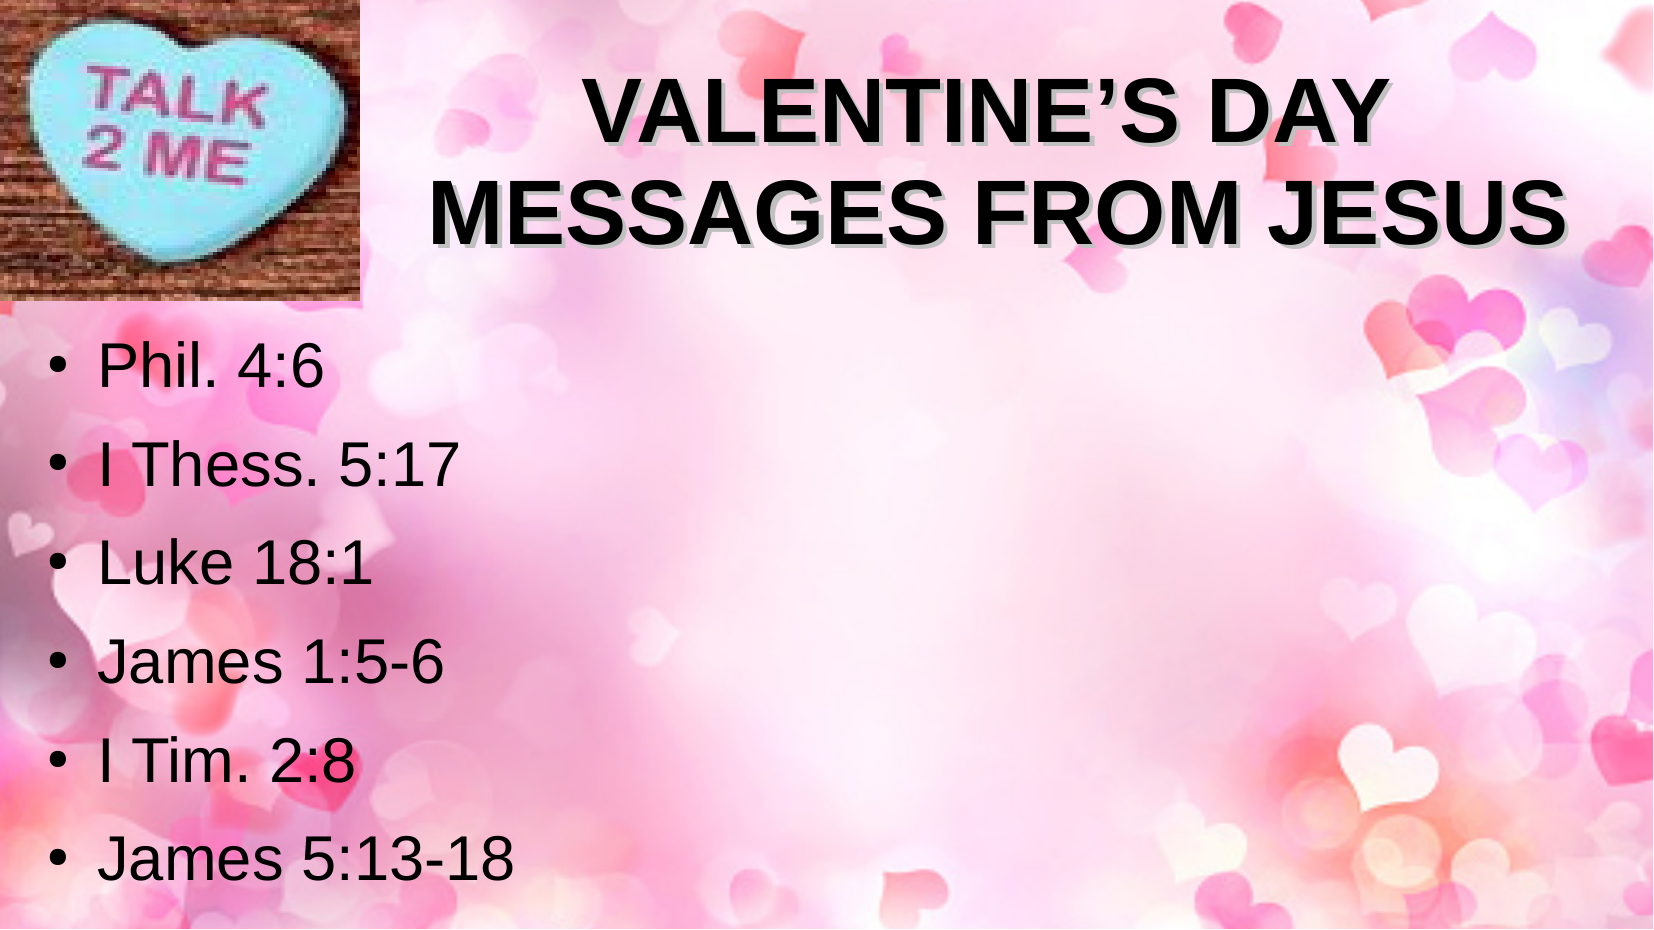

# VALENTINE’S DAY MESSAGES FROM JESUS
Phil. 4:6
I Thess. 5:17
Luke 18:1
James 1:5-6
I Tim. 2:8
James 5:13-18